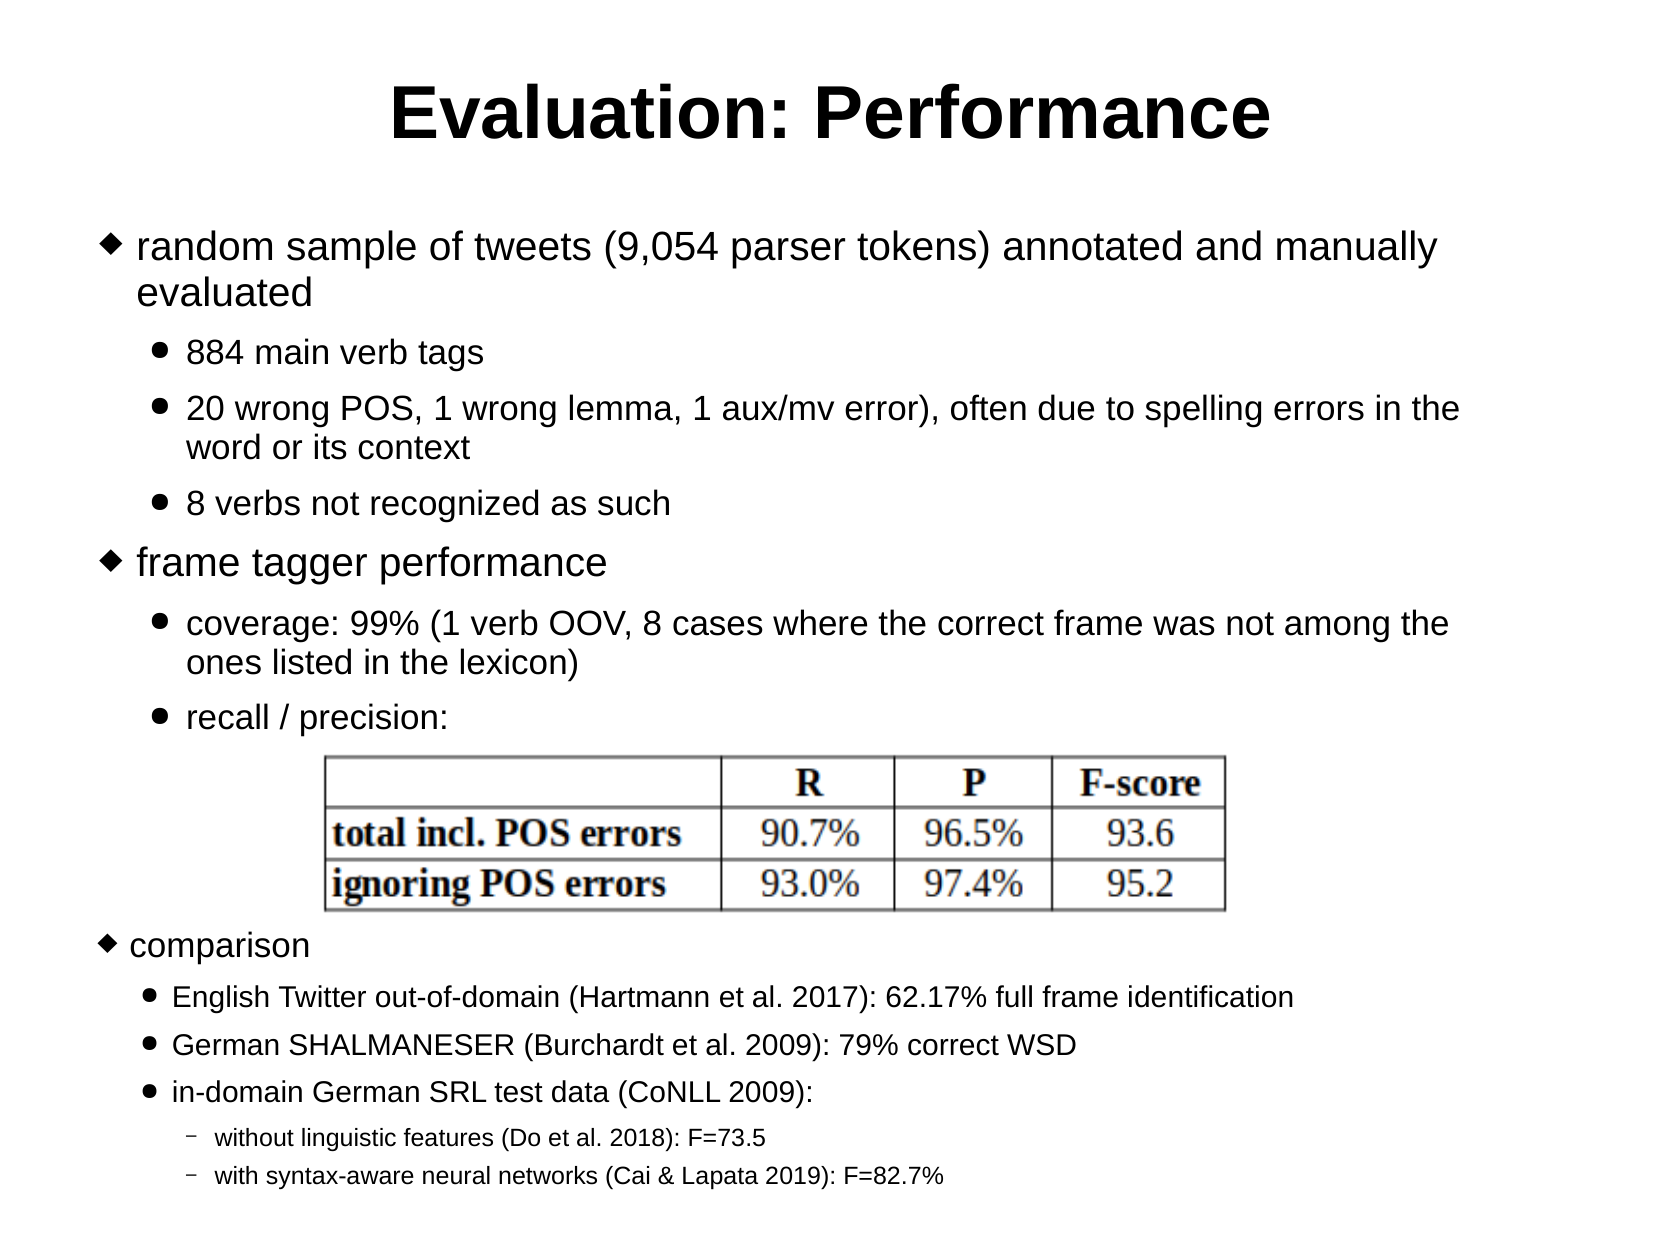

# Evaluation: Performance
random sample of tweets (9,054 parser tokens) annotated and manually evaluated
884 main verb tags
20 wrong POS, 1 wrong lemma, 1 aux/mv error), often due to spelling errors in the word or its context
8 verbs not recognized as such
frame tagger performance
coverage: 99% (1 verb OOV, 8 cases where the correct frame was not among the ones listed in the lexicon)
recall / precision:
comparison
English Twitter out-of-domain (Hartmann et al. 2017): 62.17% full frame identification
German SHALMANESER (Burchardt et al. 2009): 79% correct WSD
in-domain German SRL test data (CoNLL 2009):
without linguistic features (Do et al. 2018): F=73.5
with syntax-aware neural networks (Cai & Lapata 2019): F=82.7%